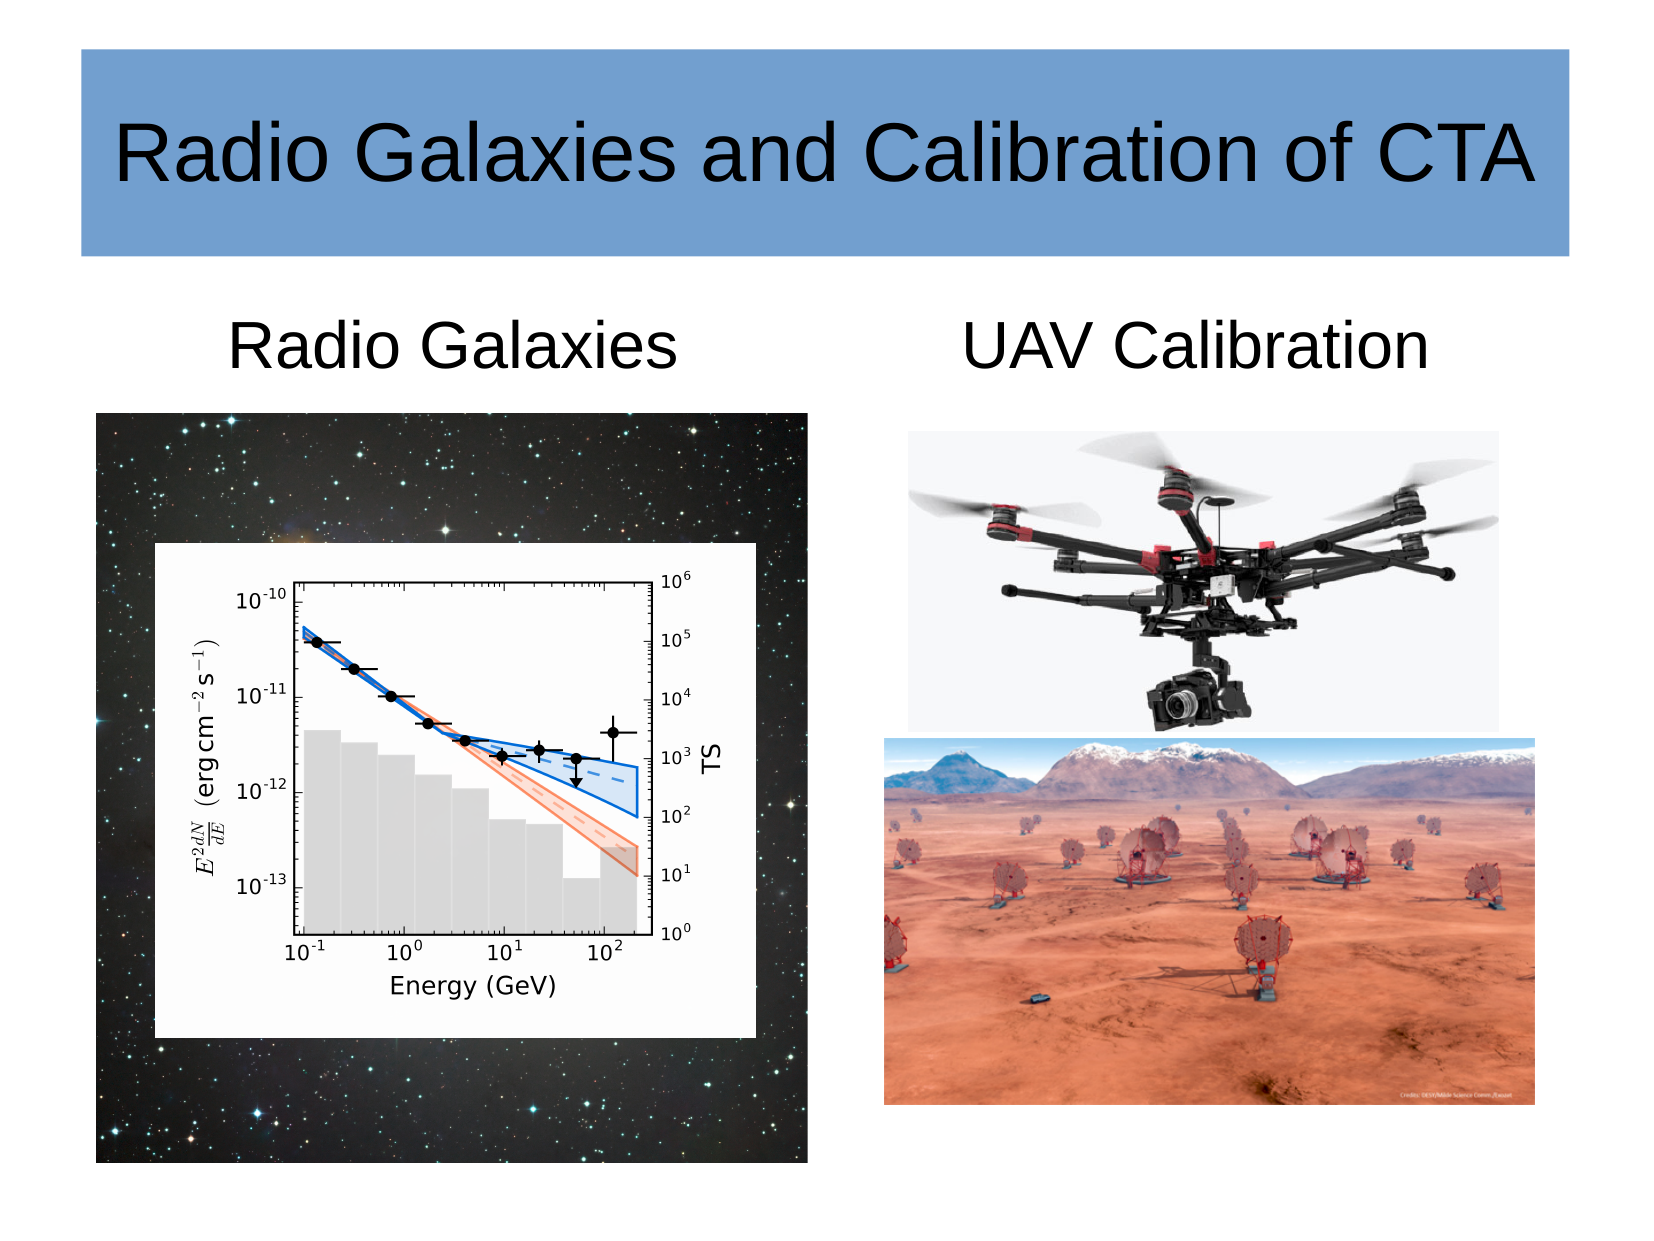

# Radio Galaxies and Calibration of CTA
Radio Galaxies
UAV Calibration